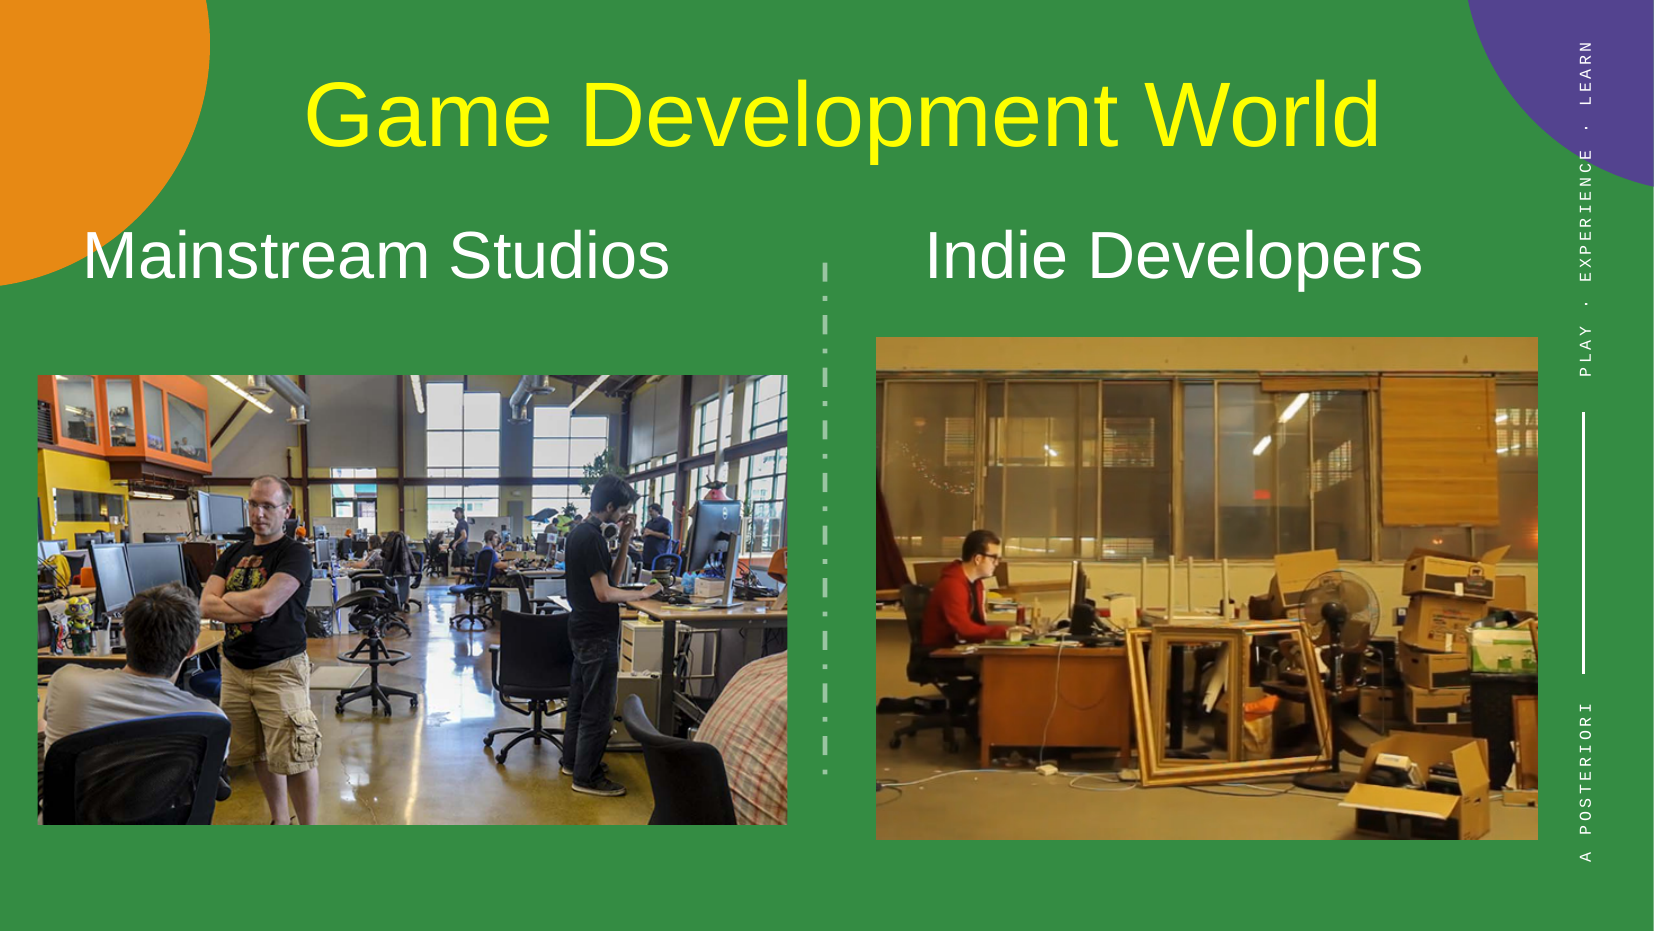

# Game Development World
Mainstream Studios
 Indie Developers